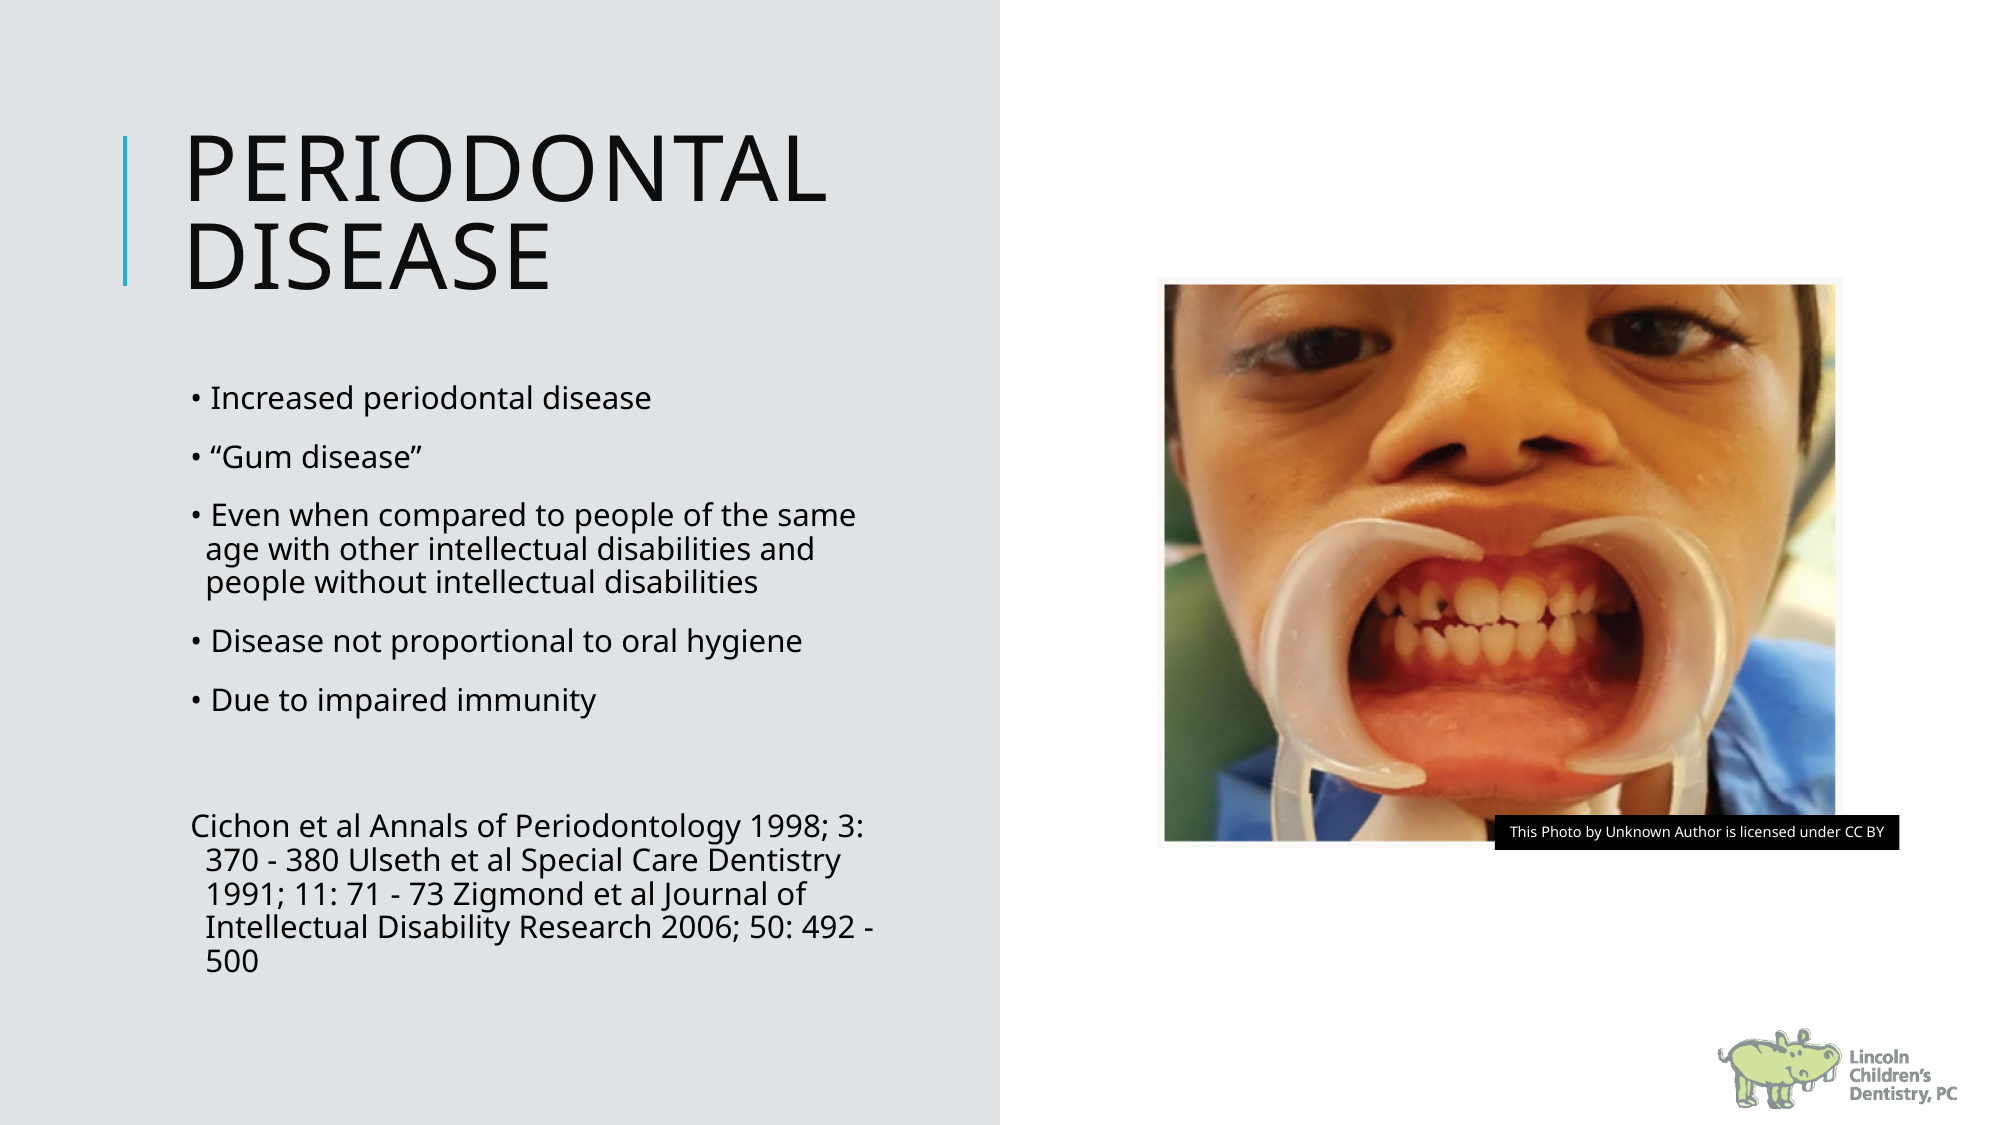

# Periodontal disease
• Increased periodontal disease
• “Gum disease”
• Even when compared to people of the same age with other intellectual disabilities and people without intellectual disabilities
• Disease not proportional to oral hygiene
• Due to impaired immunity
Cichon et al Annals of Periodontology 1998; 3: 370 - 380 Ulseth et al Special Care Dentistry 1991; 11: 71 - 73 Zigmond et al Journal of Intellectual Disability Research 2006; 50: 492 - 500
This Photo by Unknown Author is licensed under CC BY